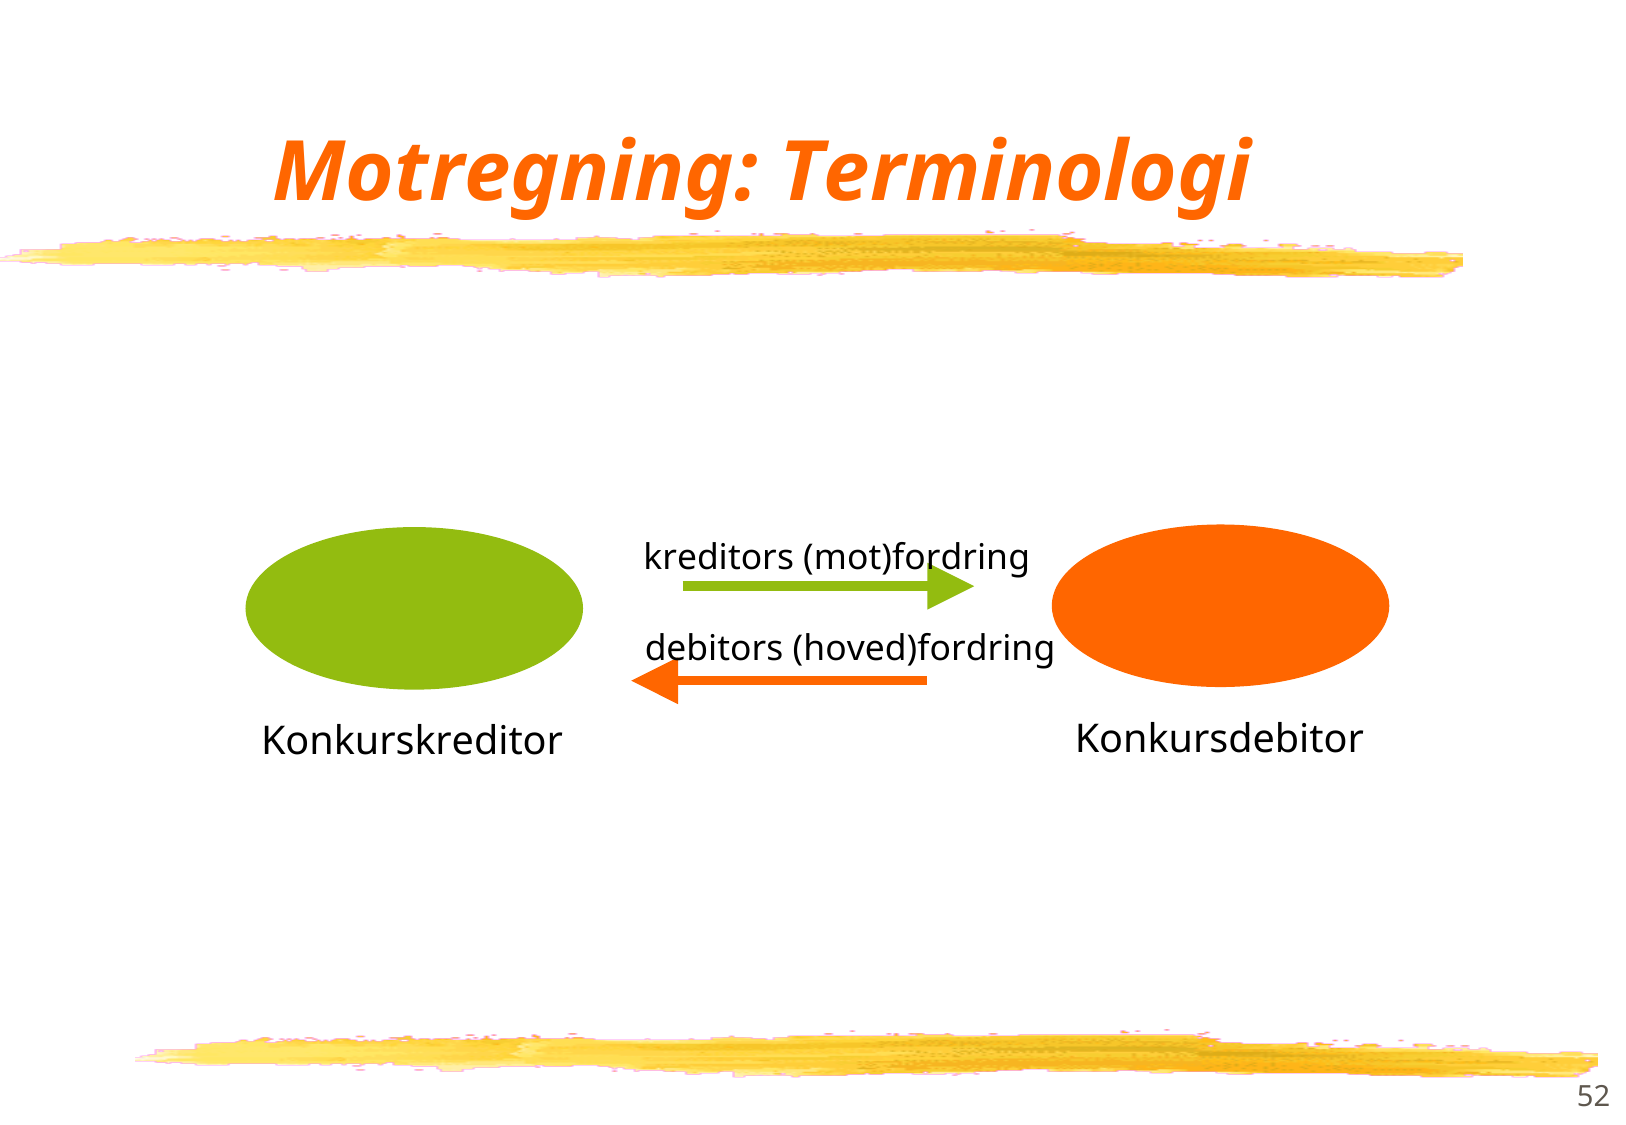

# Motregning: Terminologi
kreditors (mot)fordring
debitors (hoved)fordring
Konkursdebitor
Konkurskreditor